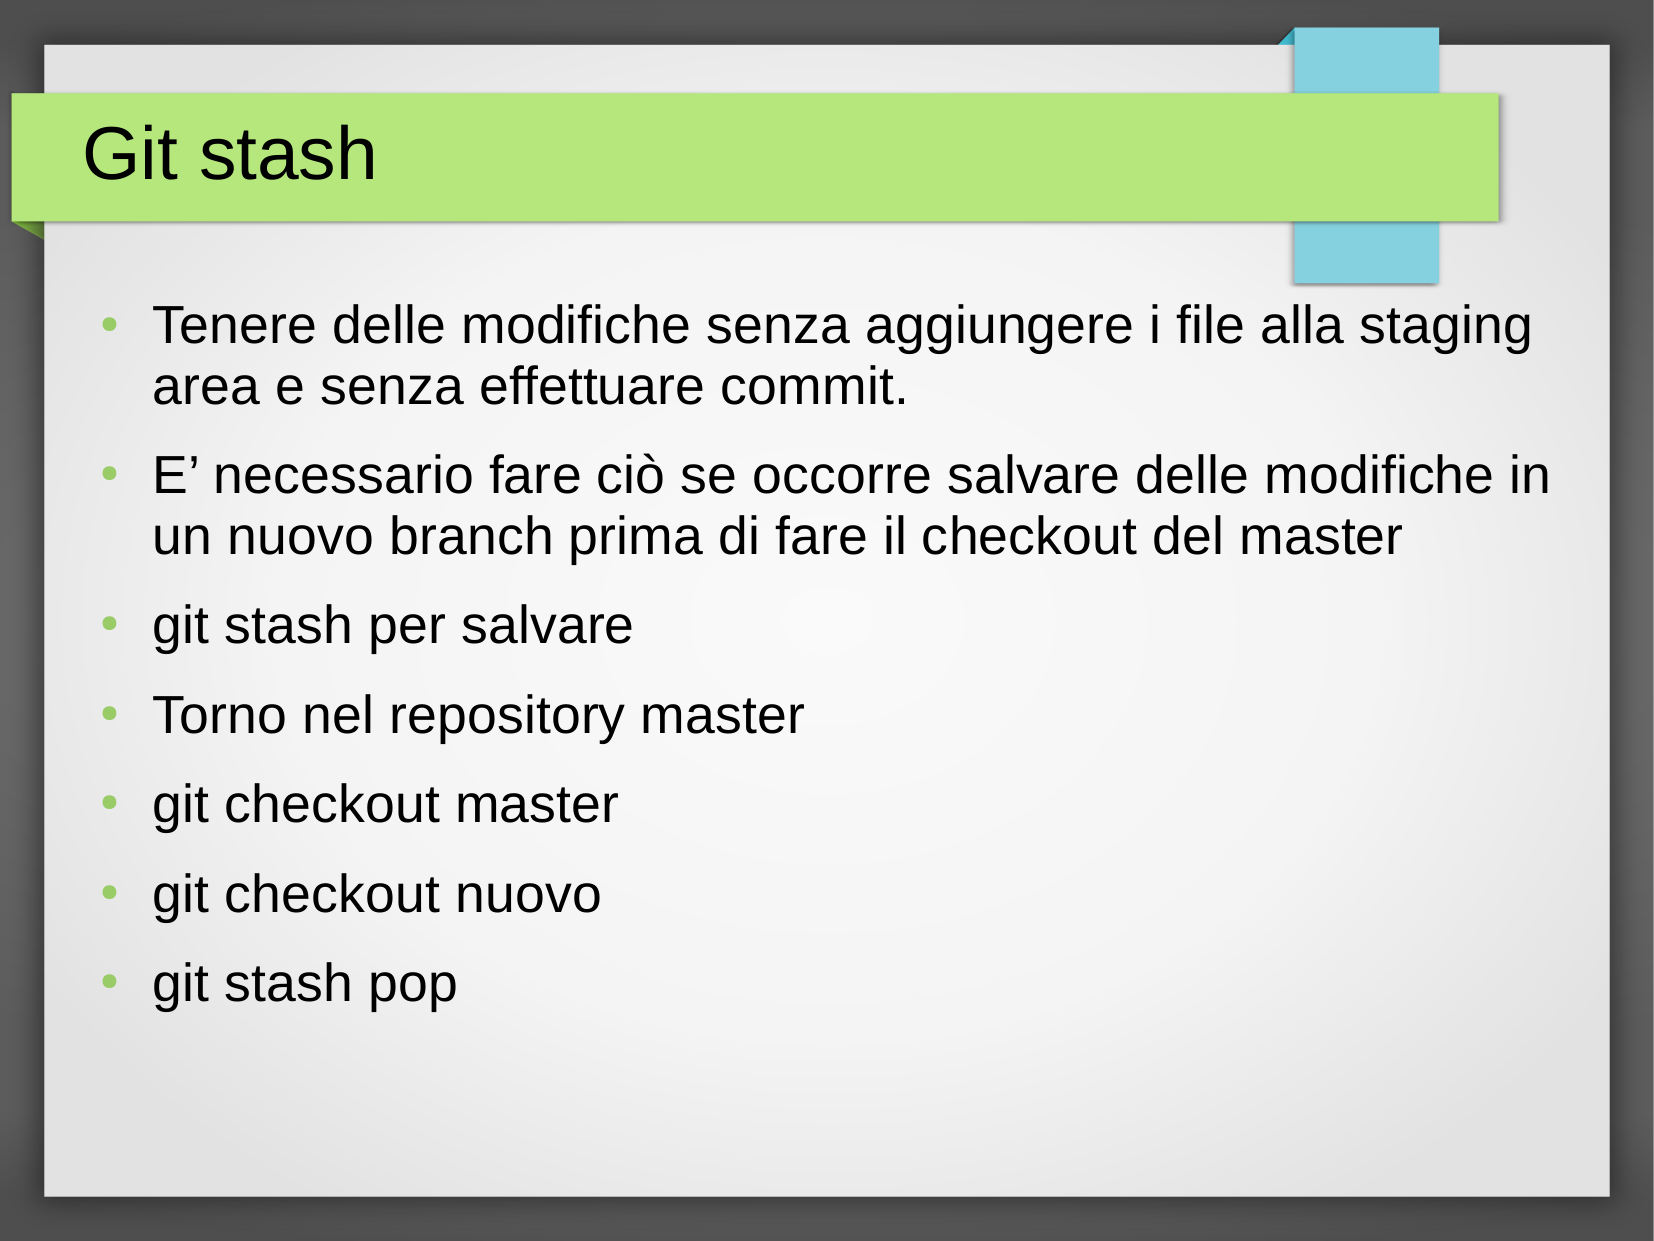

# Git stash
Tenere delle modifiche senza aggiungere i file alla staging area e senza effettuare commit.
E’ necessario fare ciò se occorre salvare delle modifiche in un nuovo branch prima di fare il checkout del master
git stash per salvare
Torno nel repository master
git checkout master
git checkout nuovo
git stash pop